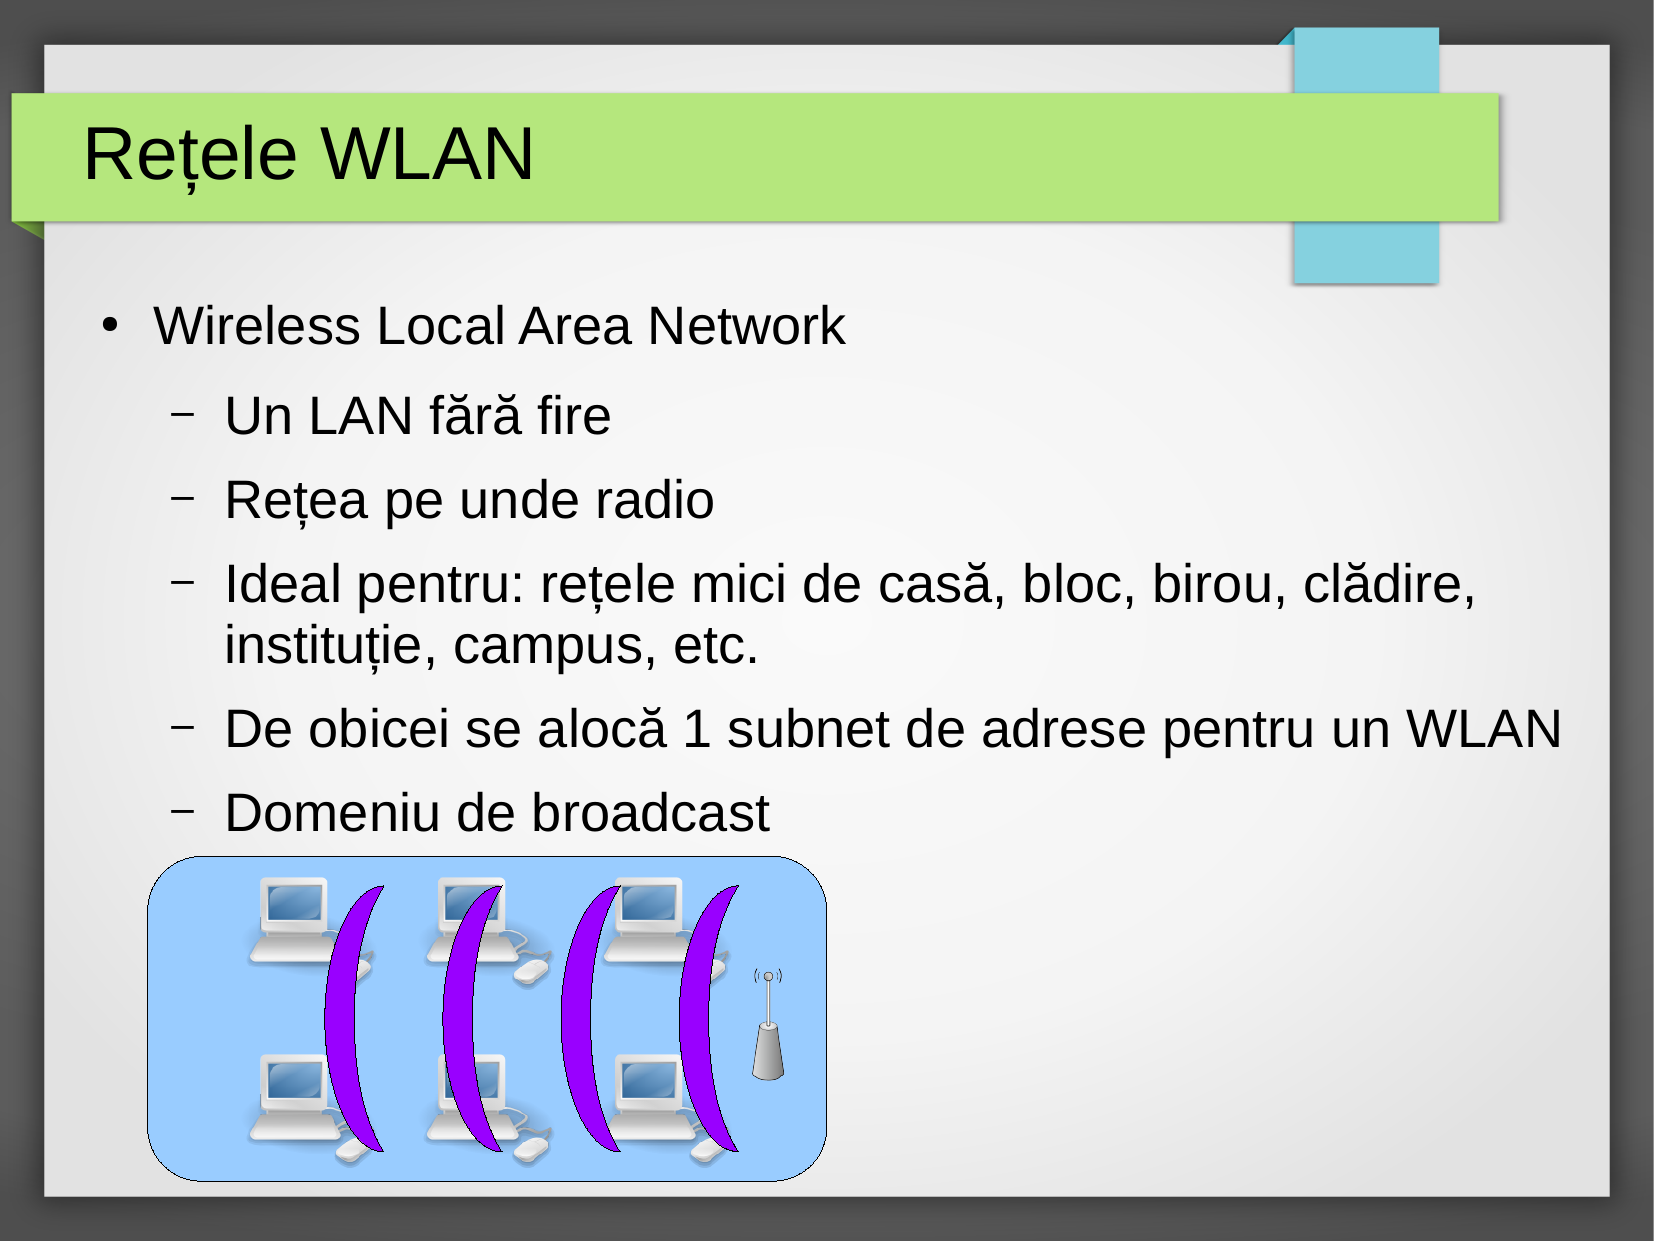

# Rețele WLAN
Wireless Local Area Network
Un LAN fără fire
Rețea pe unde radio
Ideal pentru: rețele mici de casă, bloc, birou, clădire, instituție, campus, etc.
De obicei se alocă 1 subnet de adrese pentru un WLAN
Domeniu de broadcast